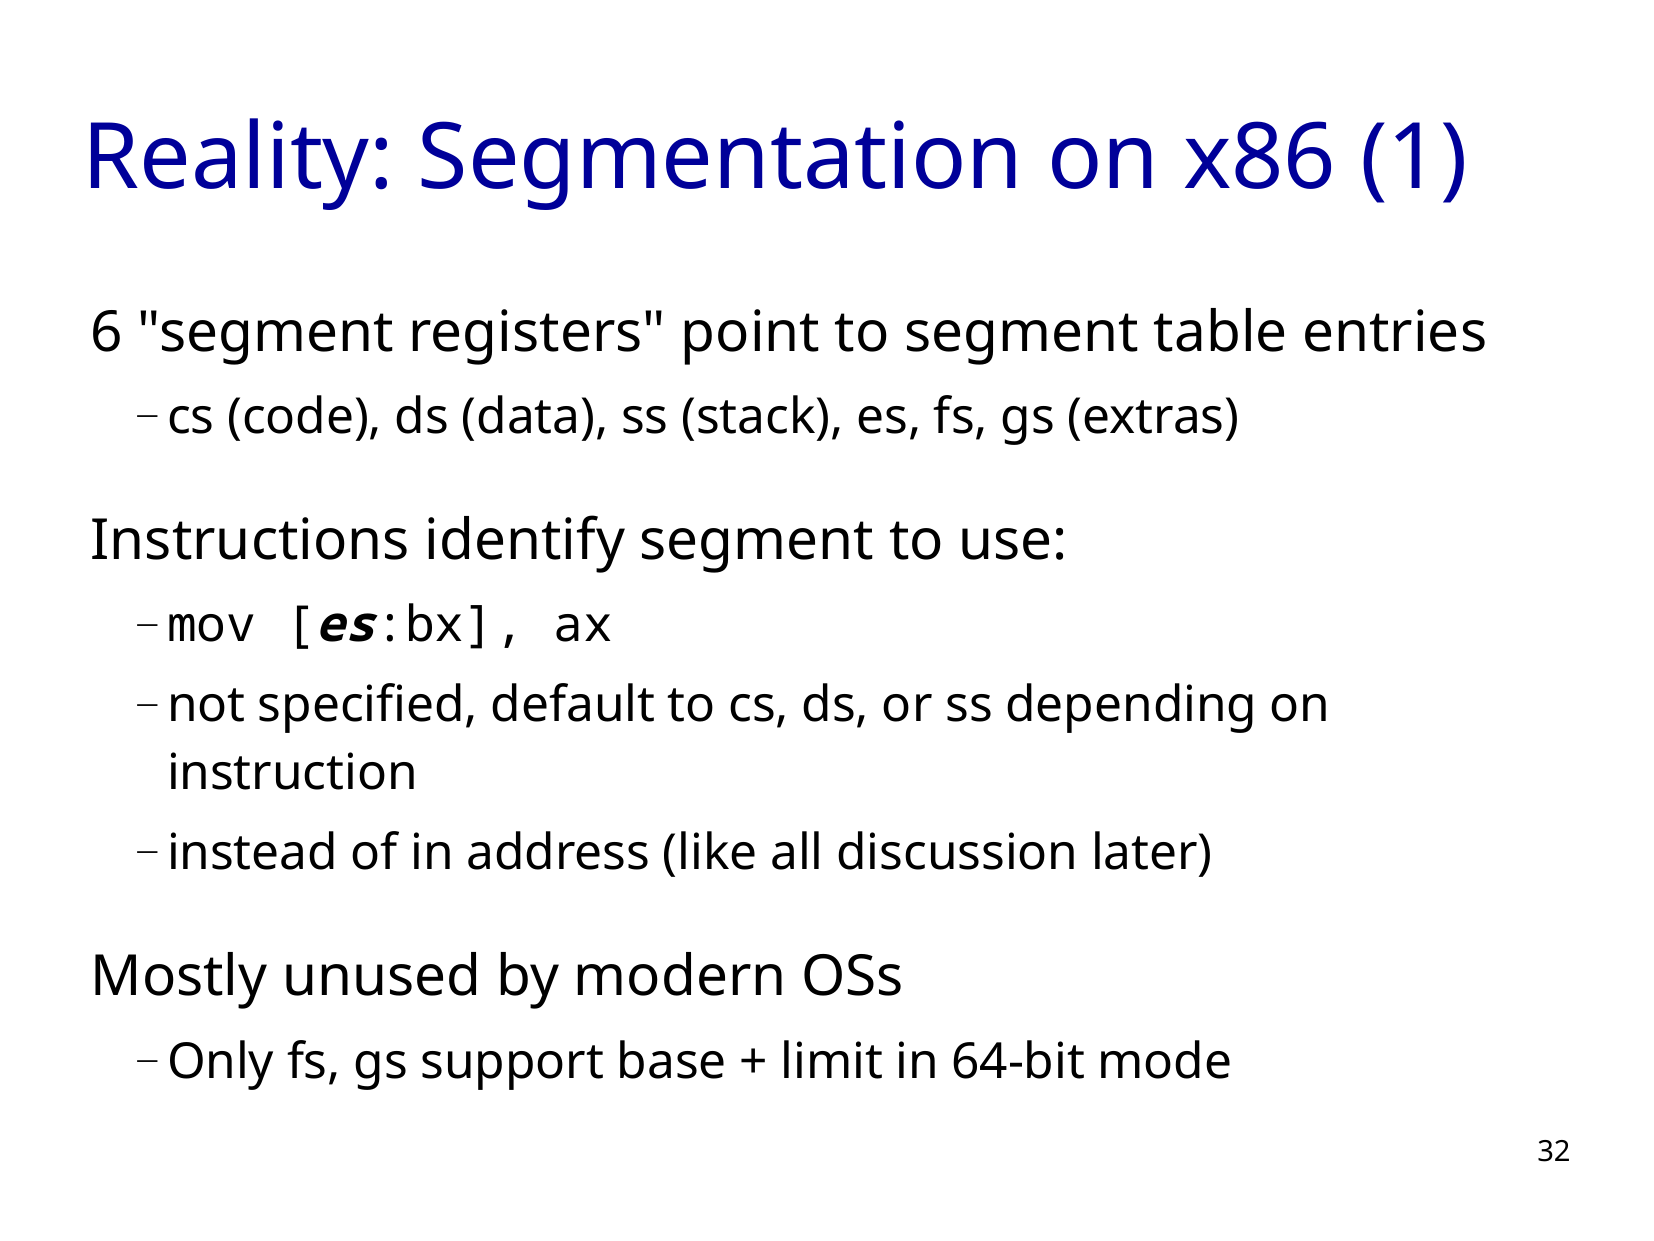

# Reality: Segmentation on x86 (1)
6 "segment registers" point to segment table entries
cs (code), ds (data), ss (stack), es, fs, gs (extras)
Instructions identify segment to use:
mov [es:bx], ax
not specified, default to cs, ds, or ss depending on instruction
instead of in address (like all discussion later)
Mostly unused by modern OSs
Only fs, gs support base + limit in 64-bit mode
32